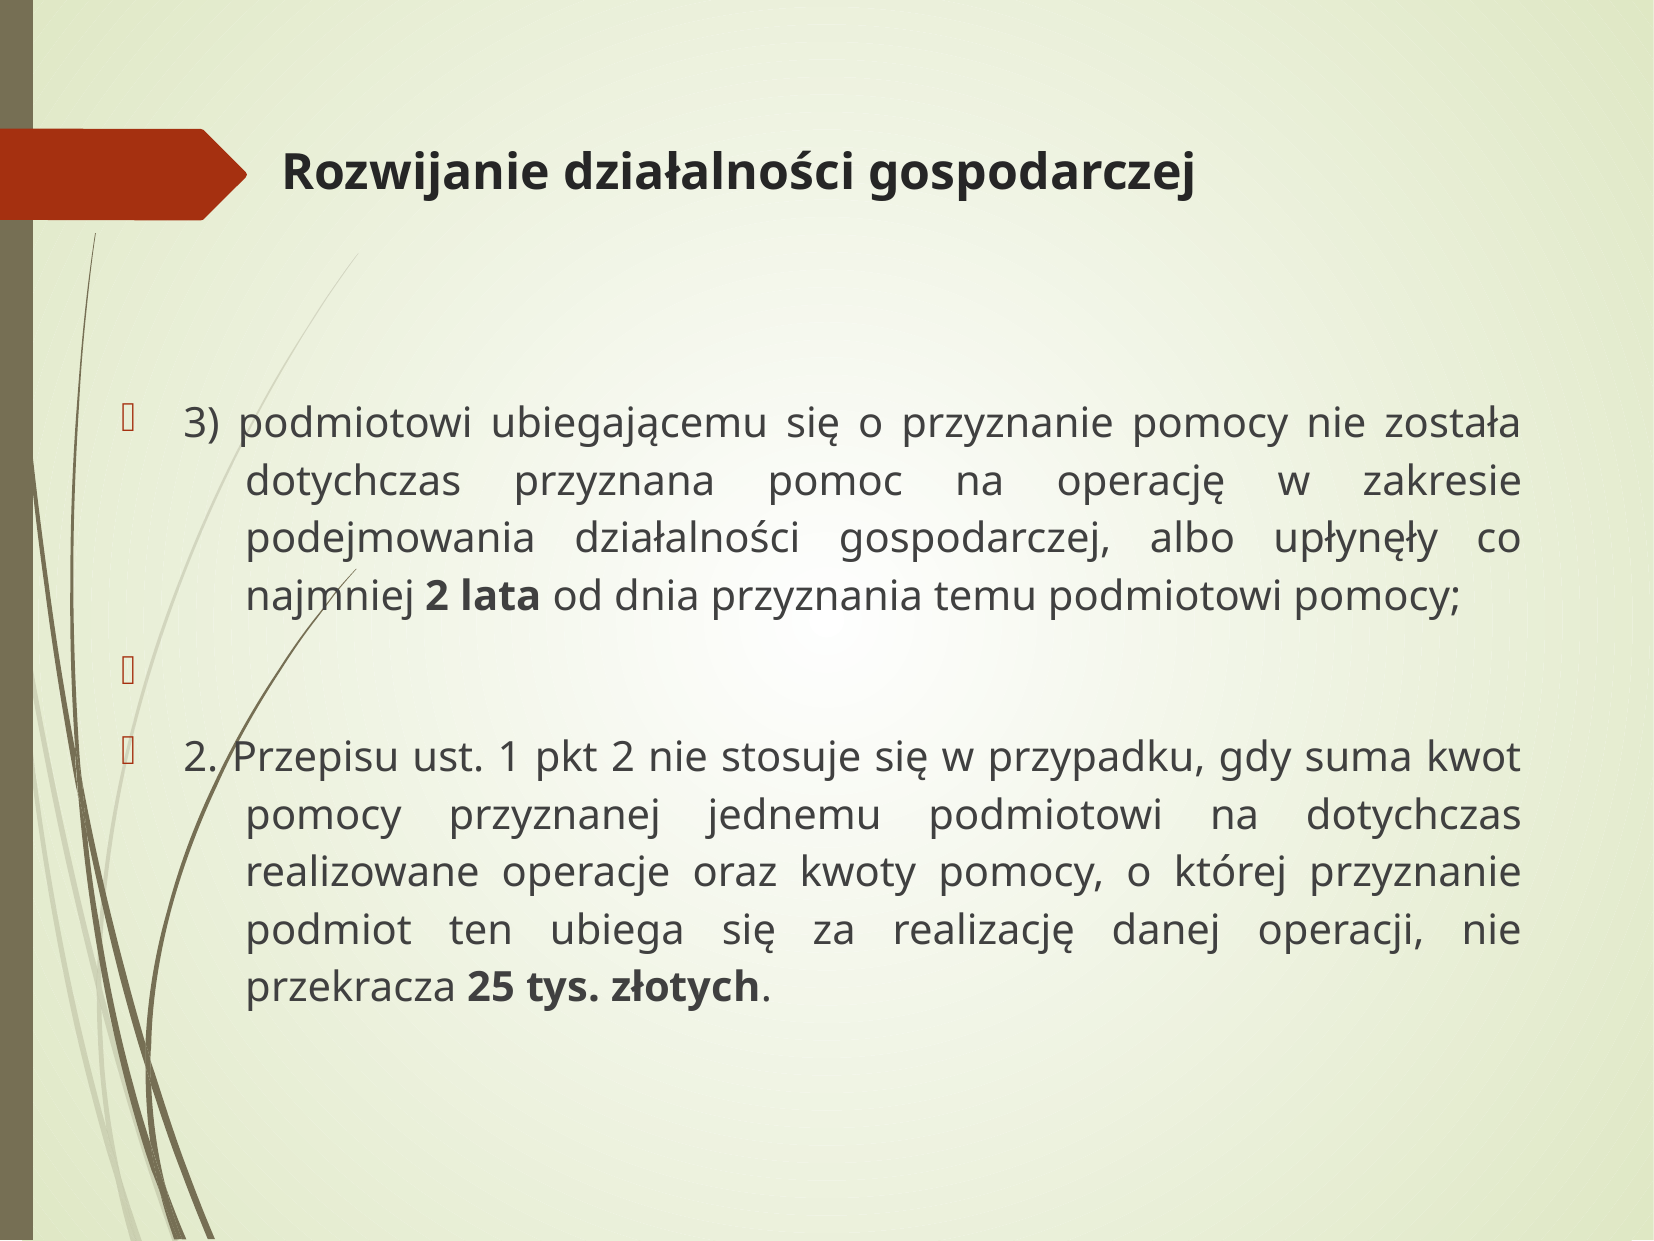

Rozwijanie działalności gospodarczej
# 3) podmiotowi ubiegającemu się o przyznanie pomocy nie została dotychczas przyznana pomoc na operację w zakresie podejmowania działalności gospodarczej, albo upłynęły co najmniej 2 lata od dnia przyznania temu podmiotowi pomocy;
2. Przepisu ust. 1 pkt 2 nie stosuje się w przypadku, gdy suma kwot pomocy przyznanej jednemu podmiotowi na dotychczas realizowane operacje oraz kwoty pomocy, o której przyznanie podmiot ten ubiega się za realizację danej operacji, nie przekracza 25 tys. złotych.